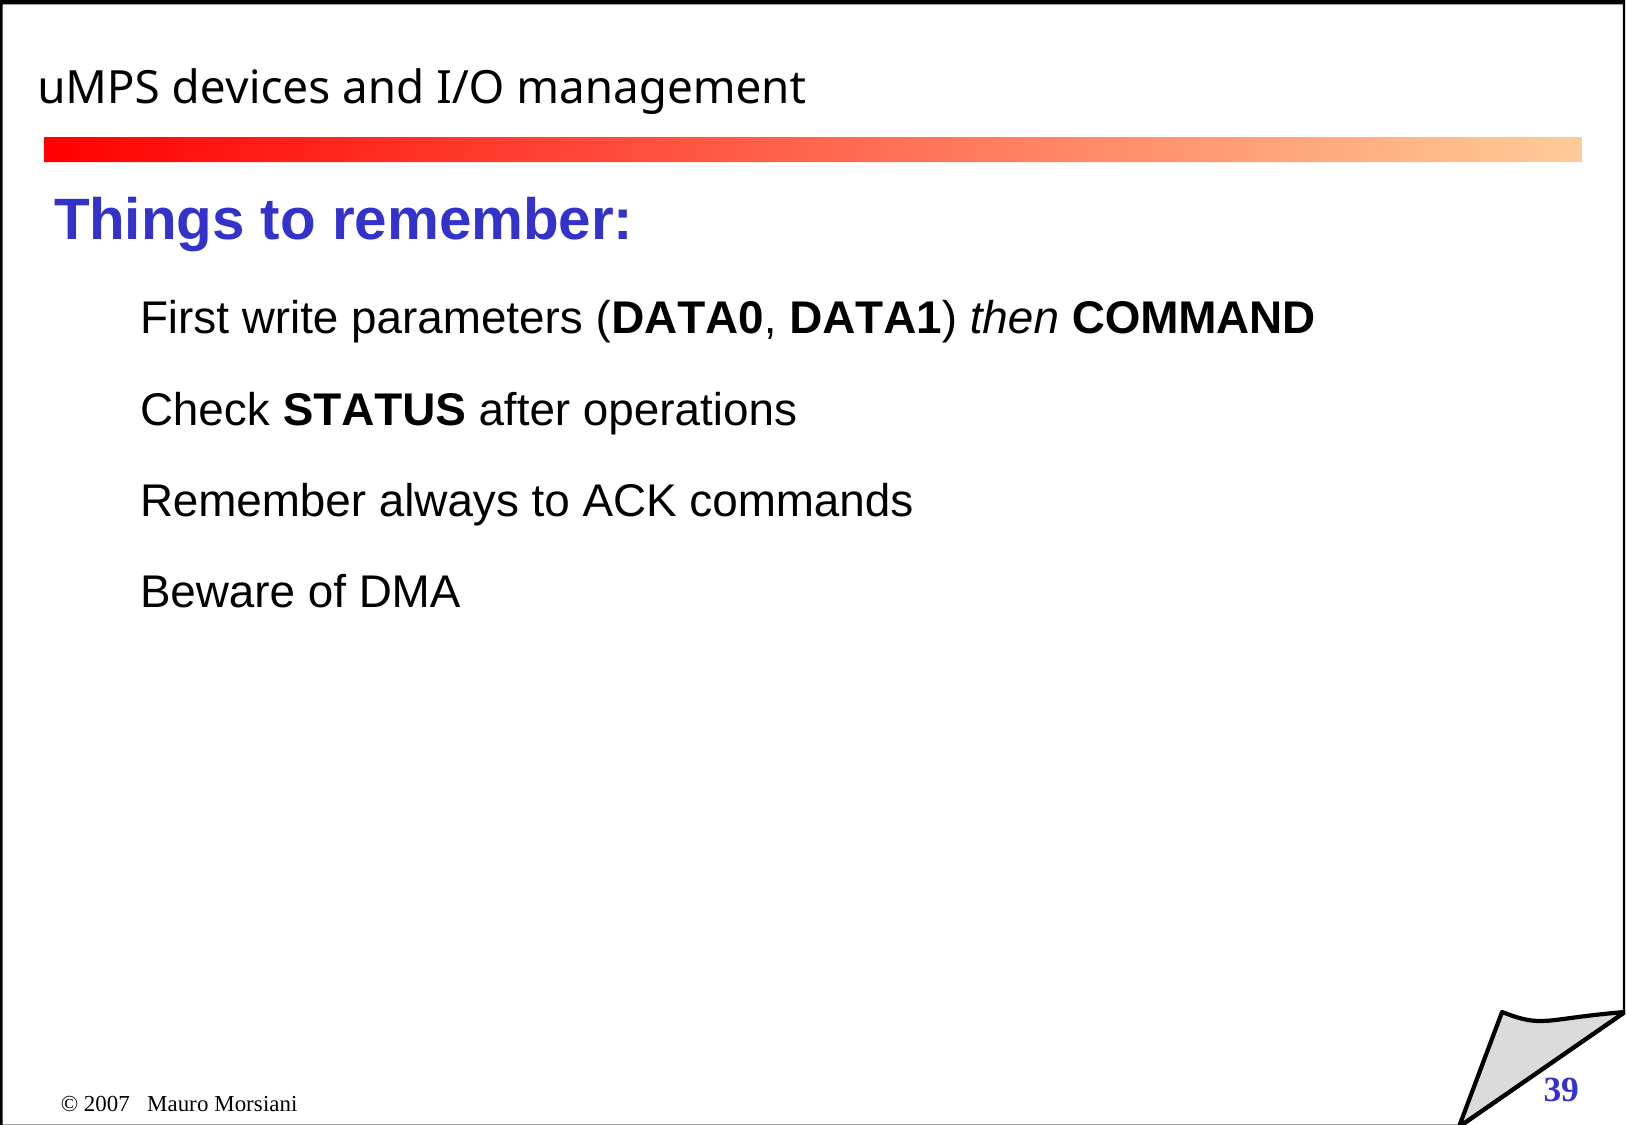

# uMPS devices and I/O management
Things to remember:
First write parameters (DATA0, DATA1) then COMMAND
Check STATUS after operations
Remember always to ACK commands
Beware of DMA